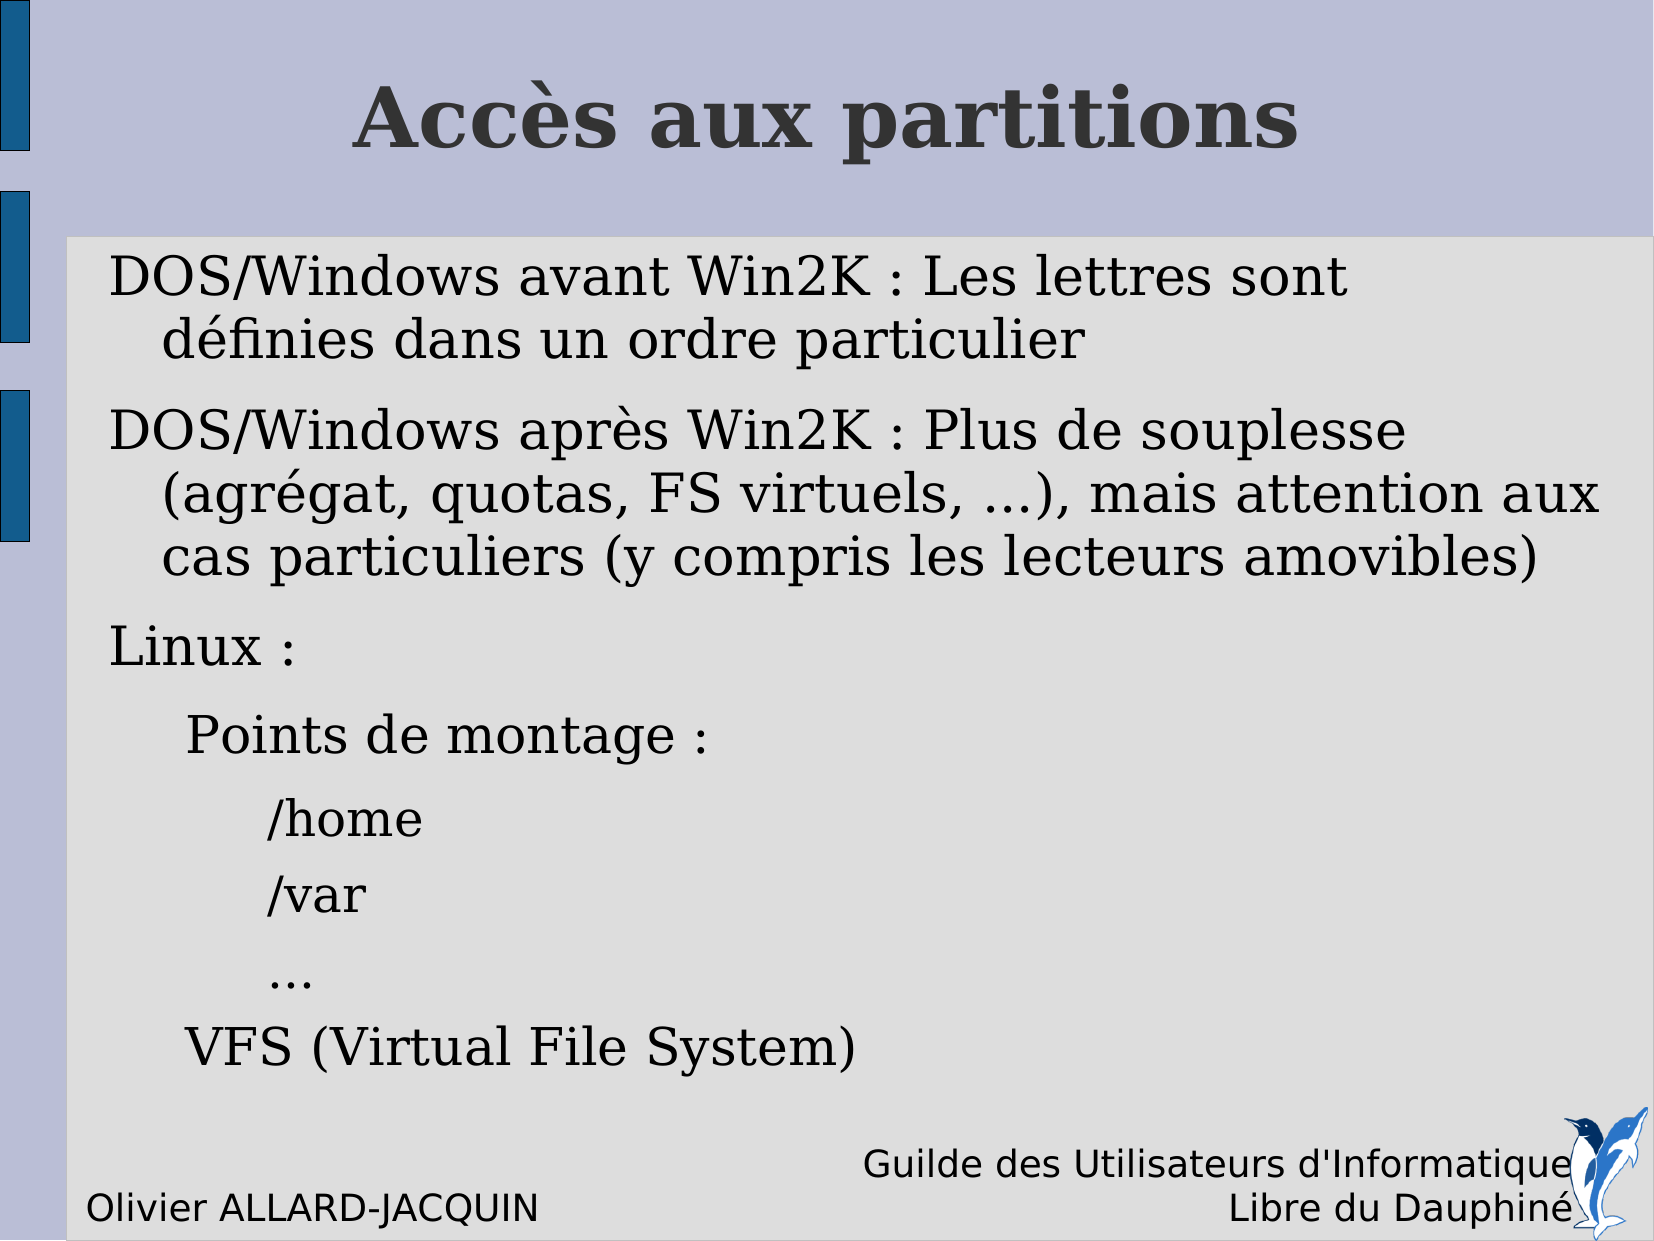

# Accès aux partitions
DOS/Windows avant Win2K : Les lettres sont
définies dans un ordre particulier
DOS/Windows après Win2K : Plus de souplesse
(agrégat, quotas, FS virtuels, ...), mais attention aux cas particuliers (y compris les lecteurs amovibles)
Linux :
Points de montage :
/home
/var
...
VFS (Virtual File System)